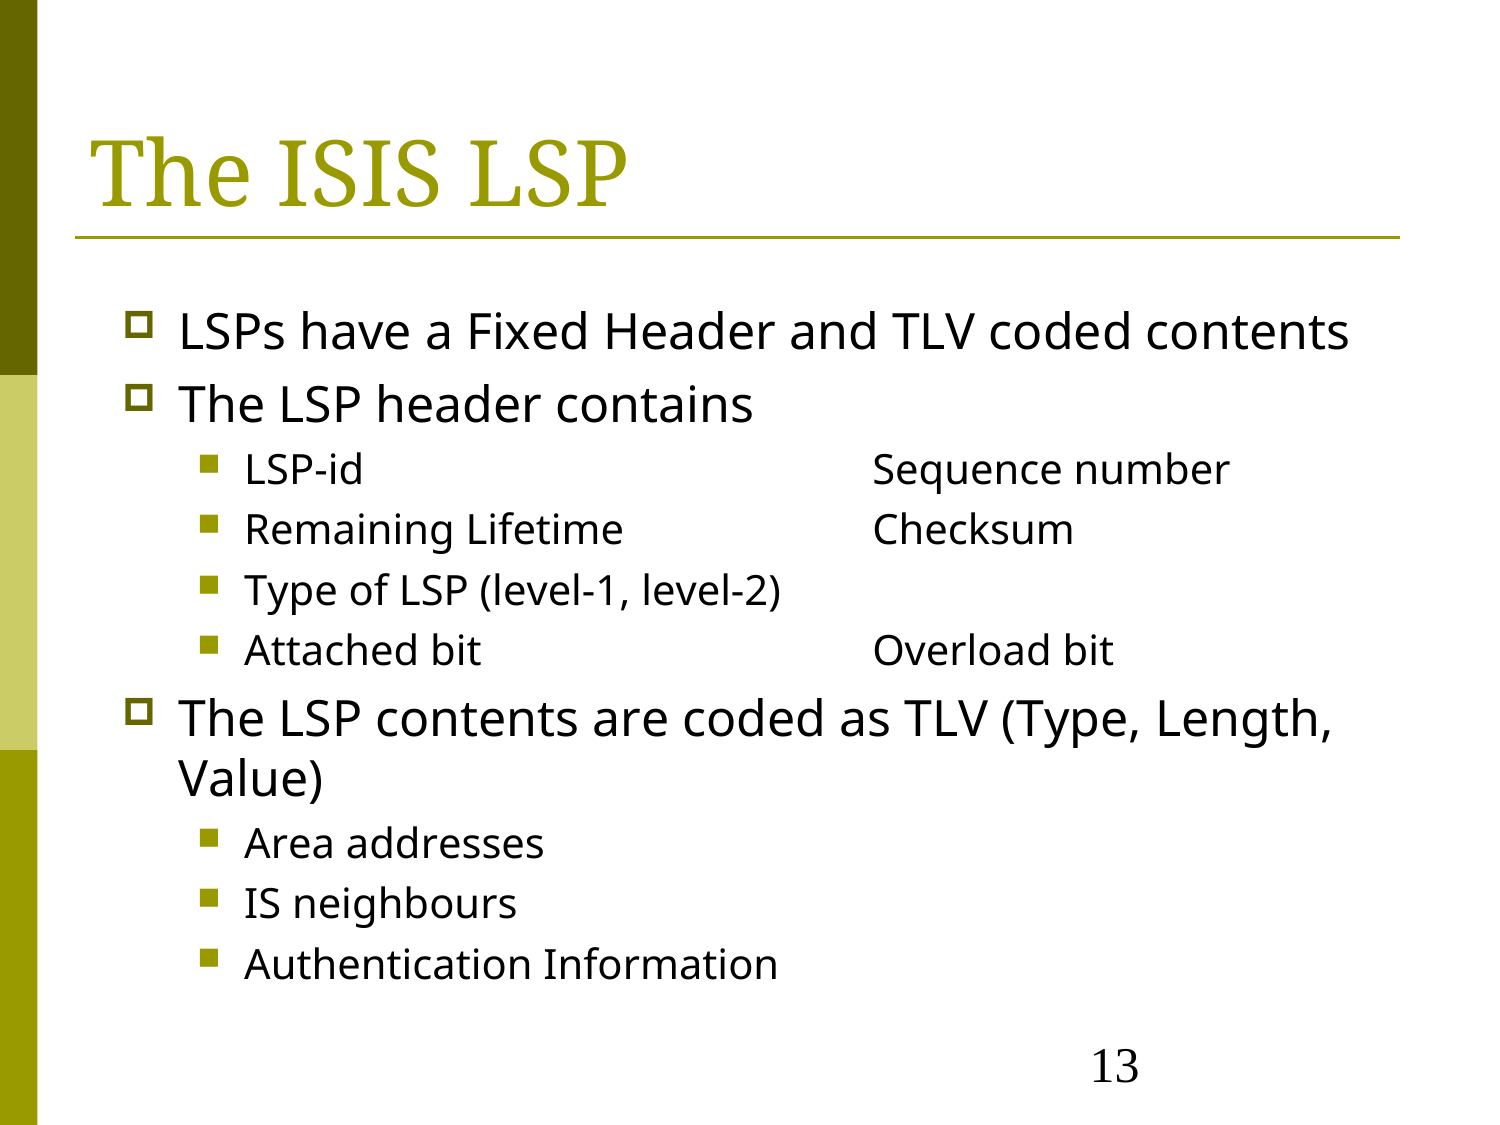

# The ISIS LSP
LSPs have a Fixed Header and TLV coded contents
The LSP header contains
LSP-id				Sequence number
Remaining Lifetime		Checksum
Type of LSP (level-1, level-2)
Attached bit			Overload bit
The LSP contents are coded as TLV (Type, Length, Value)
Area addresses
IS neighbours
Authentication Information
13